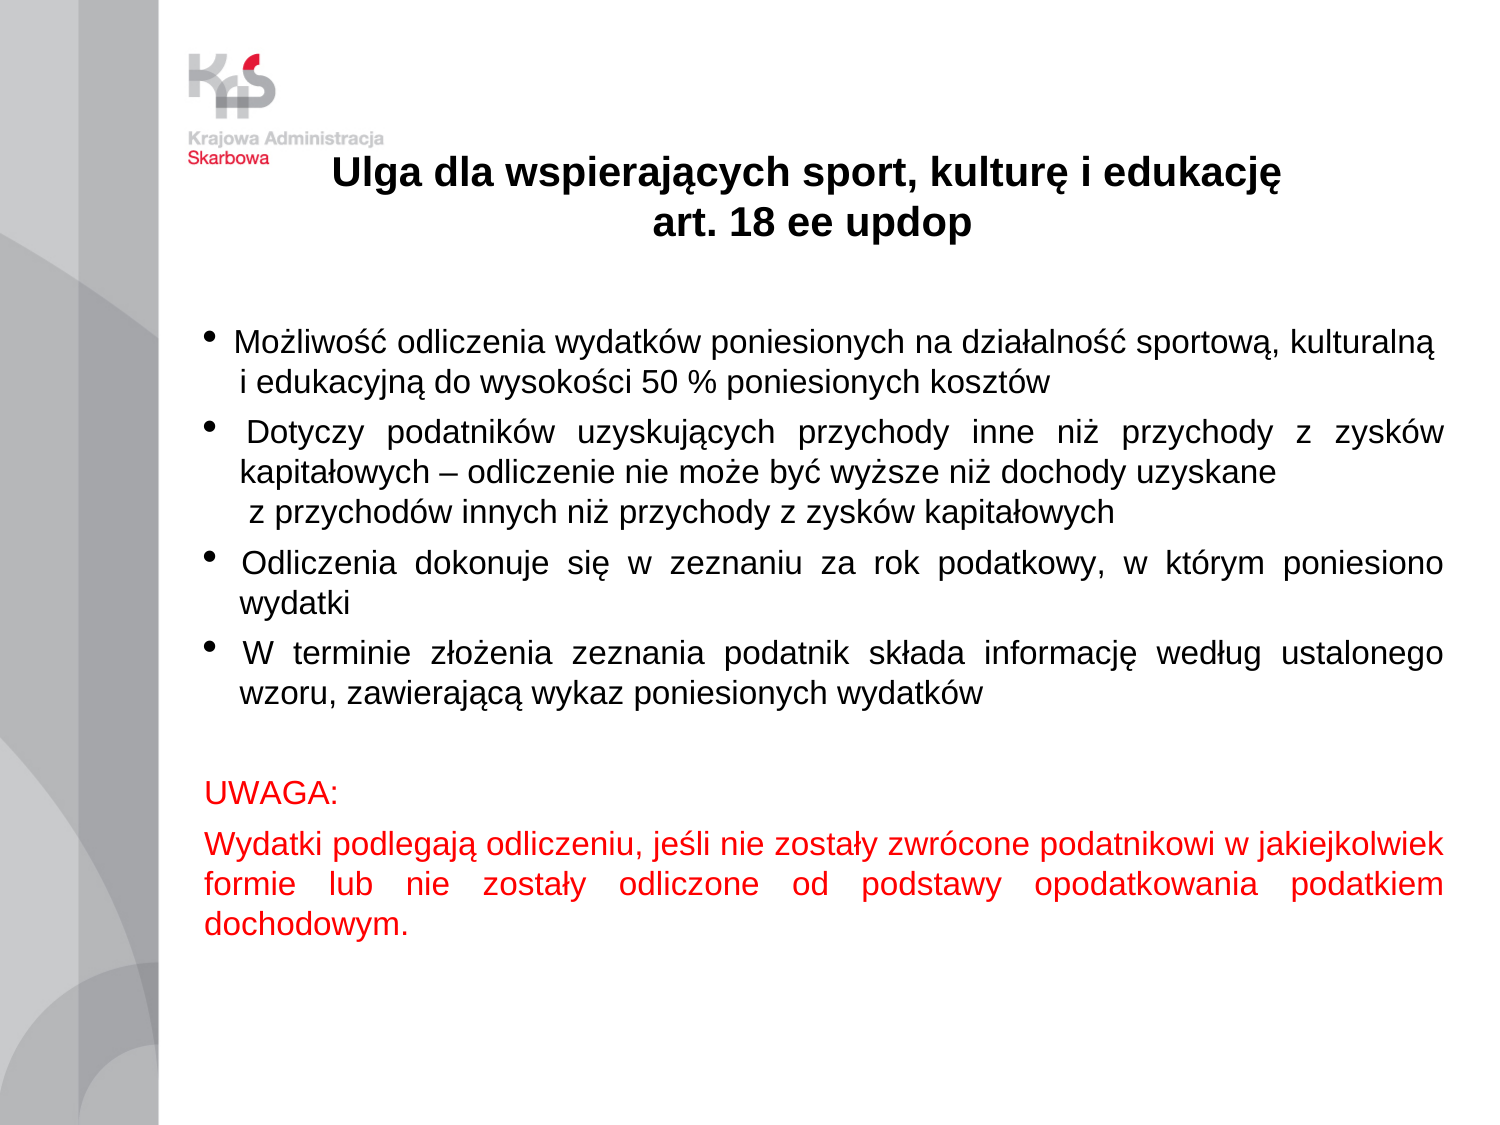

Ulga dla wspierających sport, kulturę i edukację
art. 18 ee updop
 Możliwość odliczenia wydatków poniesionych na działalność sportową, kulturalną i edukacyjną do wysokości 50 % poniesionych kosztów
 Dotyczy podatników uzyskujących przychody inne niż przychody z zysków kapitałowych – odliczenie nie może być wyższe niż dochody uzyskane z przychodów innych niż przychody z zysków kapitałowych
 Odliczenia dokonuje się w zeznaniu za rok podatkowy, w którym poniesiono wydatki
 W terminie złożenia zeznania podatnik składa informację według ustalonego wzoru, zawierającą wykaz poniesionych wydatków
UWAGA:
Wydatki podlegają odliczeniu, jeśli nie zostały zwrócone podatnikowi w jakiejkolwiek formie lub nie zostały odliczone od podstawy opodatkowania podatkiem dochodowym.